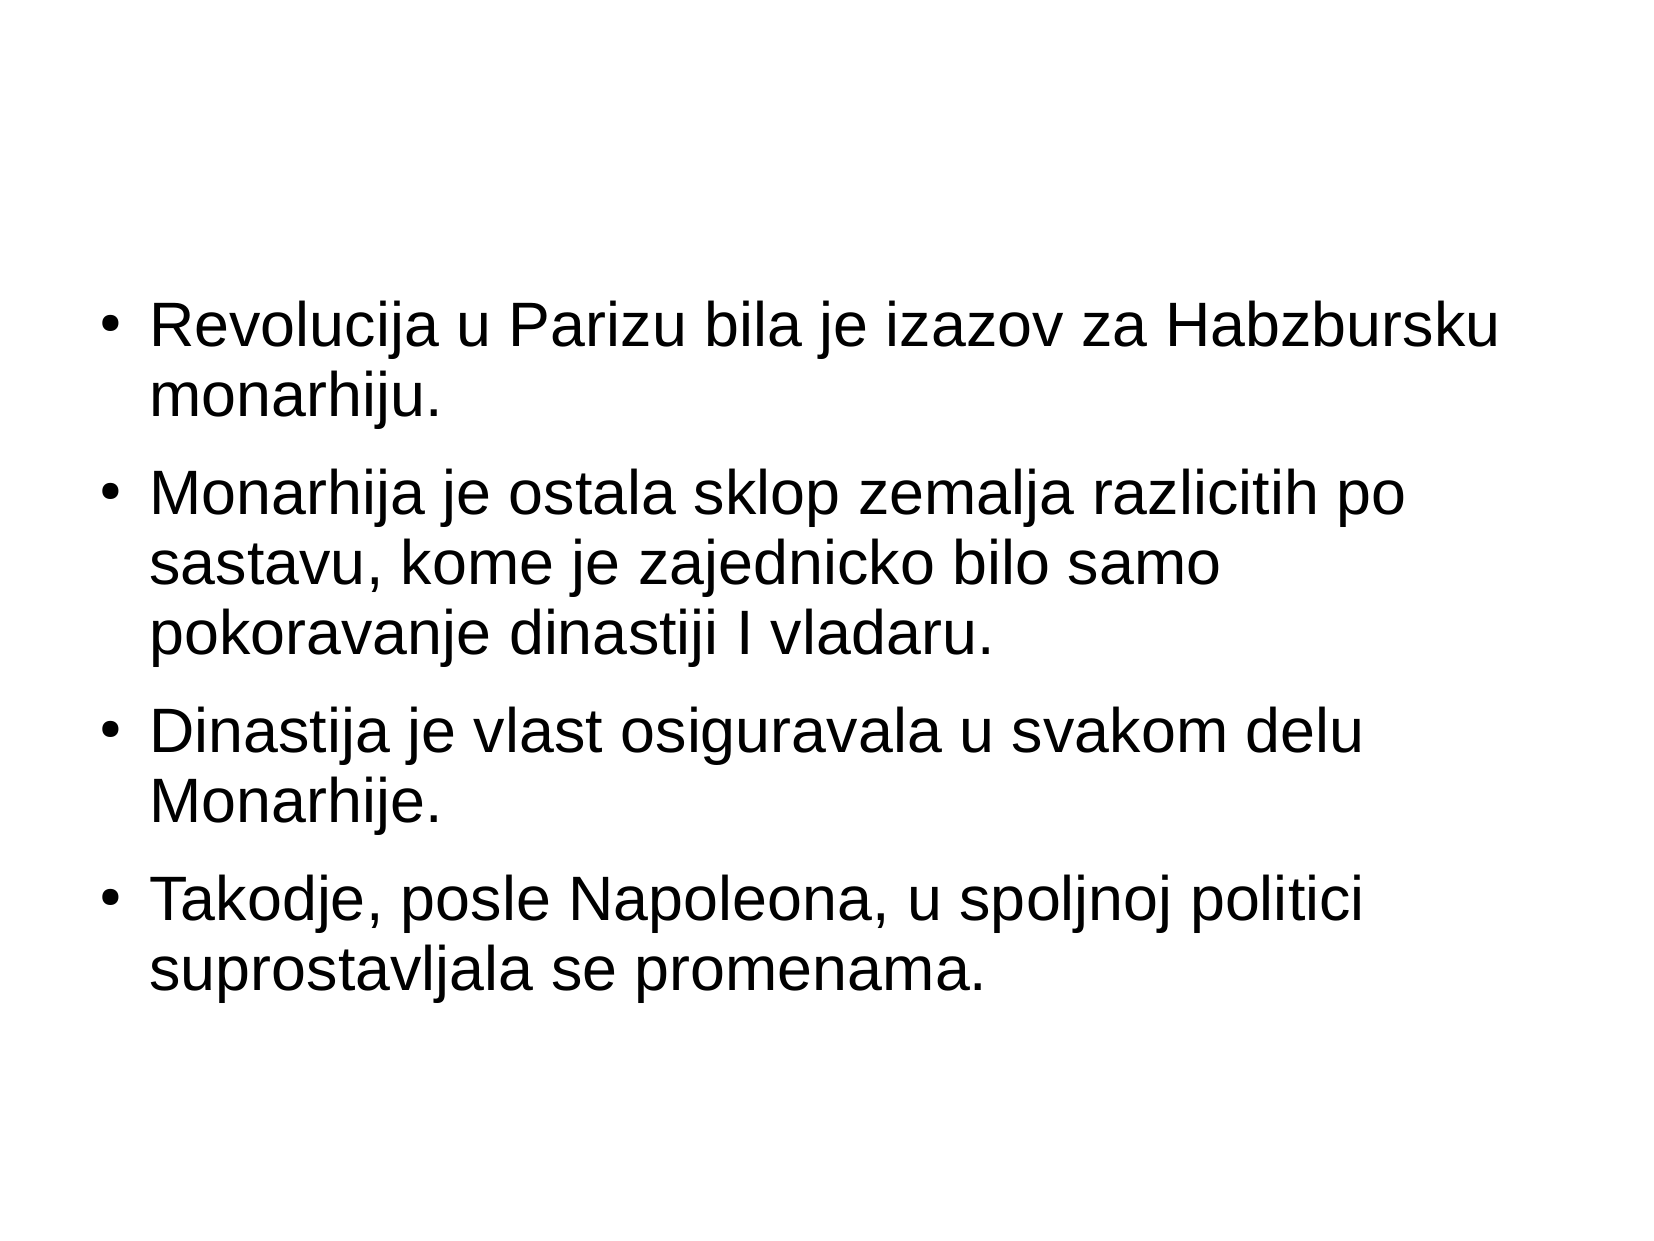

#
Revolucija u Parizu bila je izazov za Habzbursku monarhiju.
Monarhija je ostala sklop zemalja razlicitih po sastavu, kome je zajednicko bilo samo pokoravanje dinastiji I vladaru.
Dinastija je vlast osiguravala u svakom delu Monarhije.
Takodje, posle Napoleona, u spoljnoj politici suprostavljala se promenama.